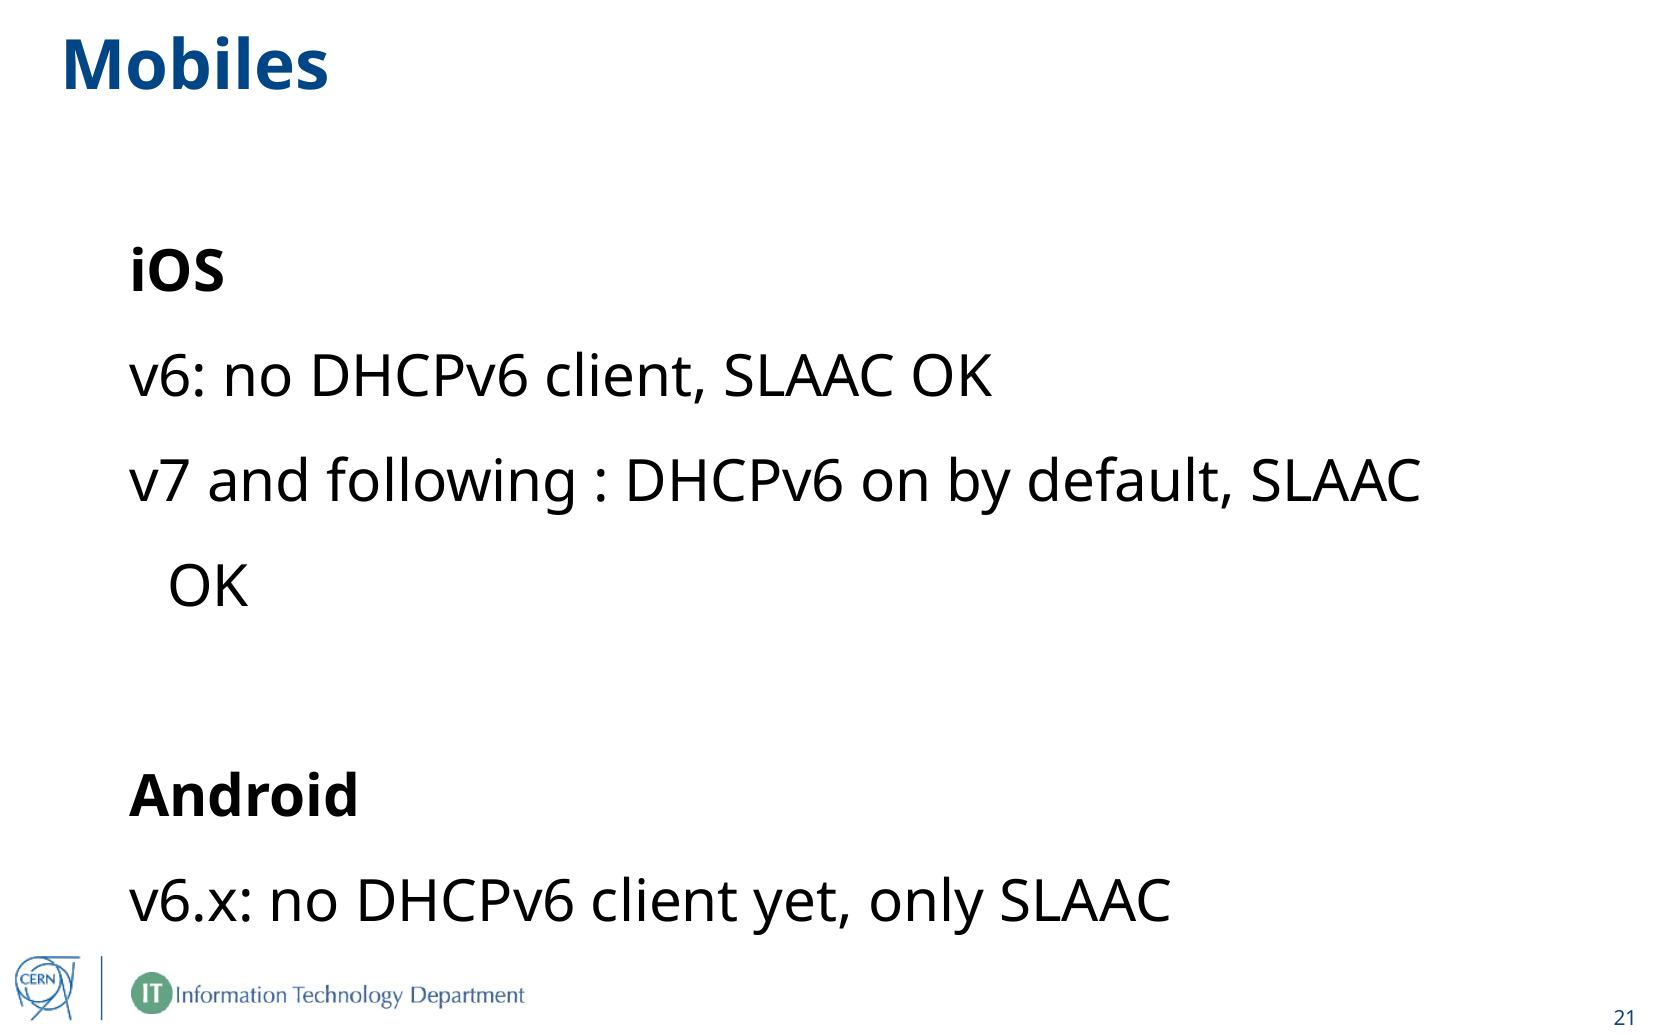

# Mobiles
iOS
v6: no DHCPv6 client, SLAAC OK
v7 and following : DHCPv6 on by default, SLAAC OK
Android
v6.x: no DHCPv6 client yet, only SLAAC